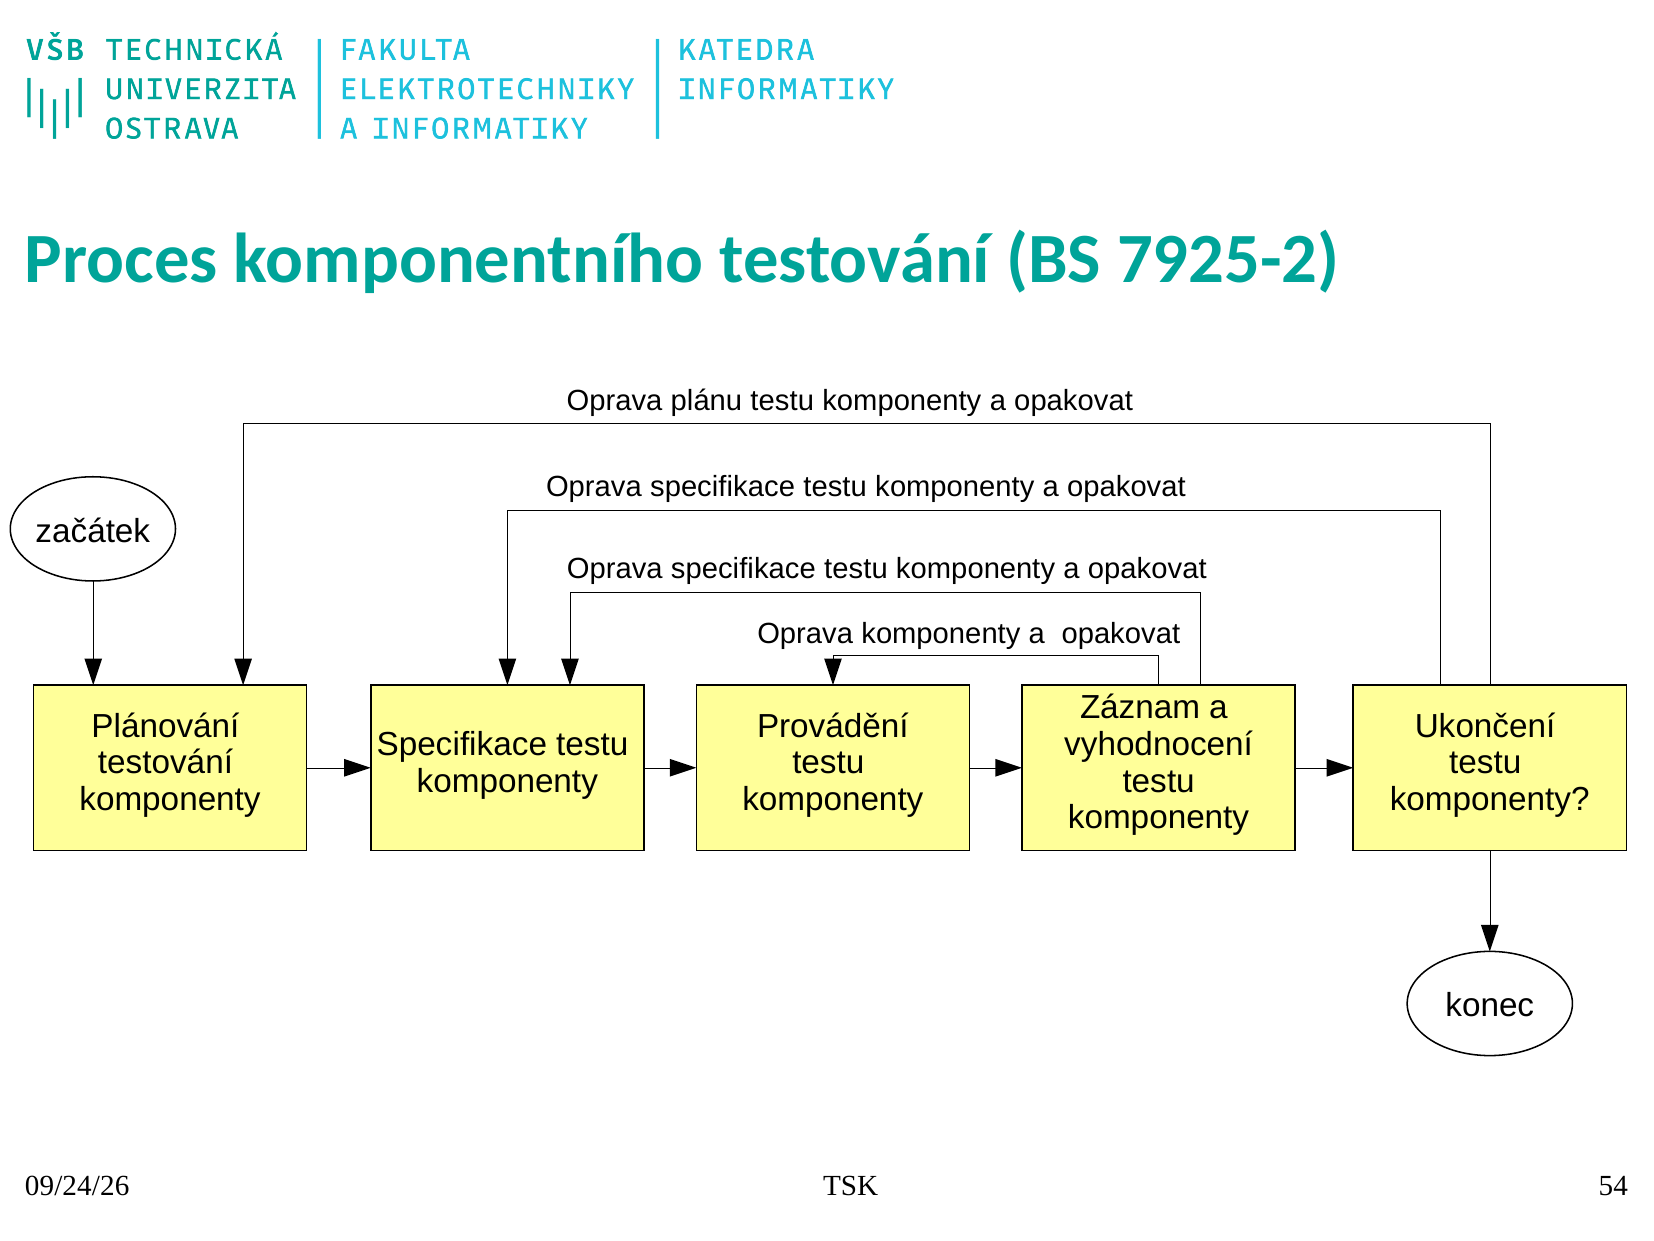

# Proces komponentního testování (BS 7925-2)
Oprava plánu testu komponenty a opakovat
Oprava specifikace testu komponenty a opakovat
začátek
Oprava specifikace testu komponenty a opakovat
Oprava komponenty a opakovat
Plánování
testování
komponenty
Specifikace testu
komponenty
Provádění
testu
komponenty
Záznam a
vyhodnocení
testu
komponenty
Ukončení
testu
komponenty?
konec
TSK
54